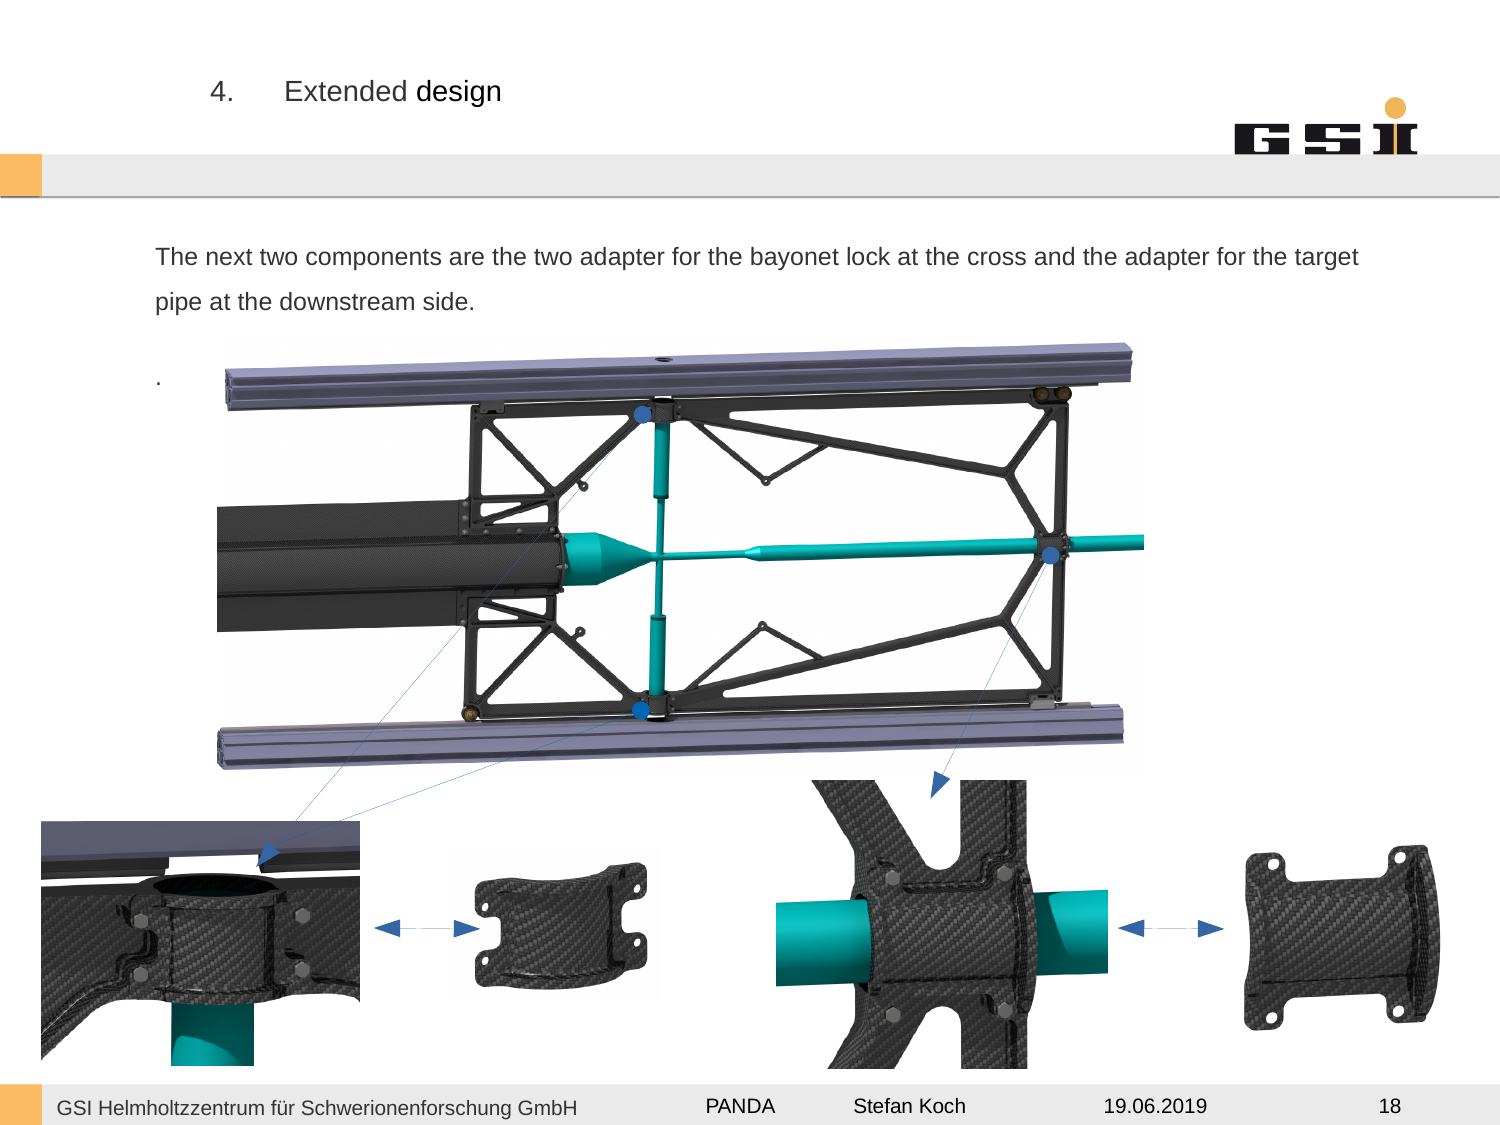

4.	Extended design
# The next two components are the two adapter for the bayonet lock at the cross and the adapter for the target pipe at the downstream side.
.